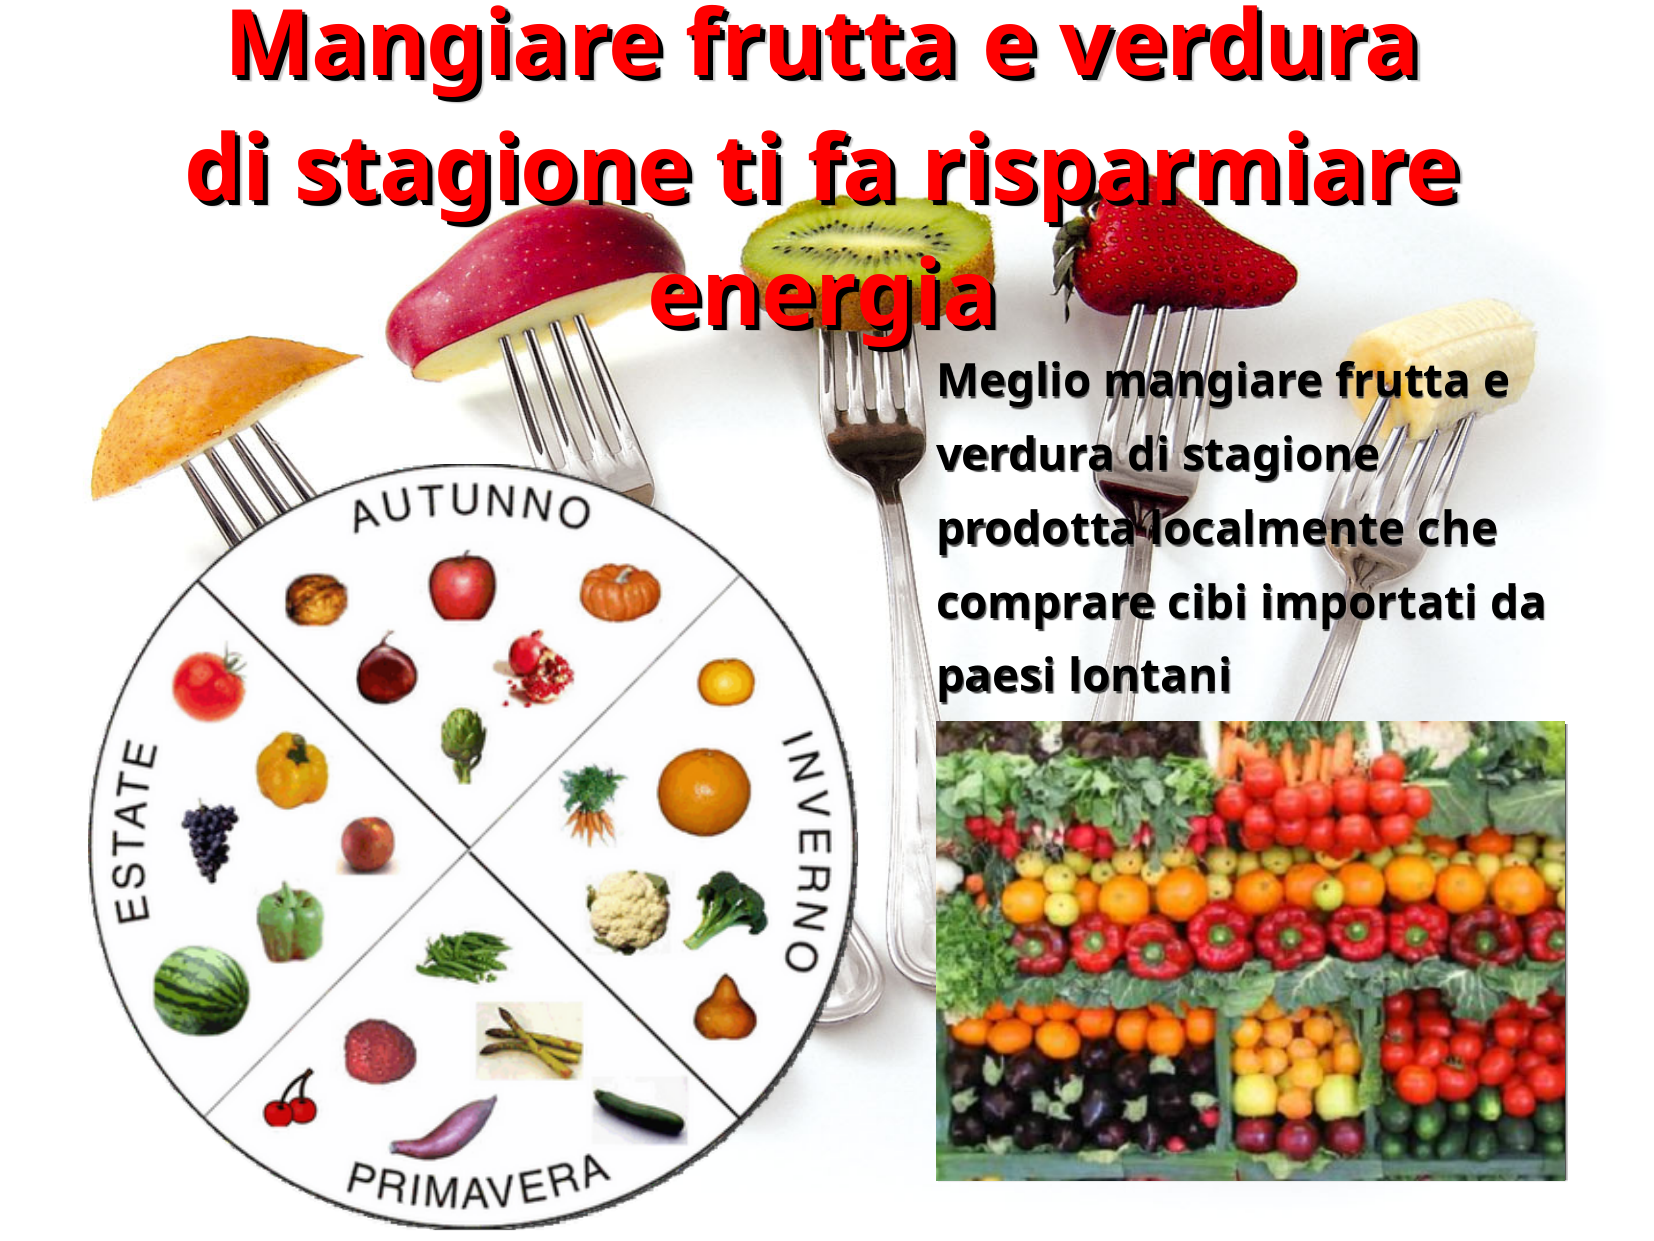

Mangiare frutta e verdura di stagione ti fa risparmiare energia
Meglio mangiare frutta e verdura di stagione prodotta localmente che comprare cibi importati da paesi lontani